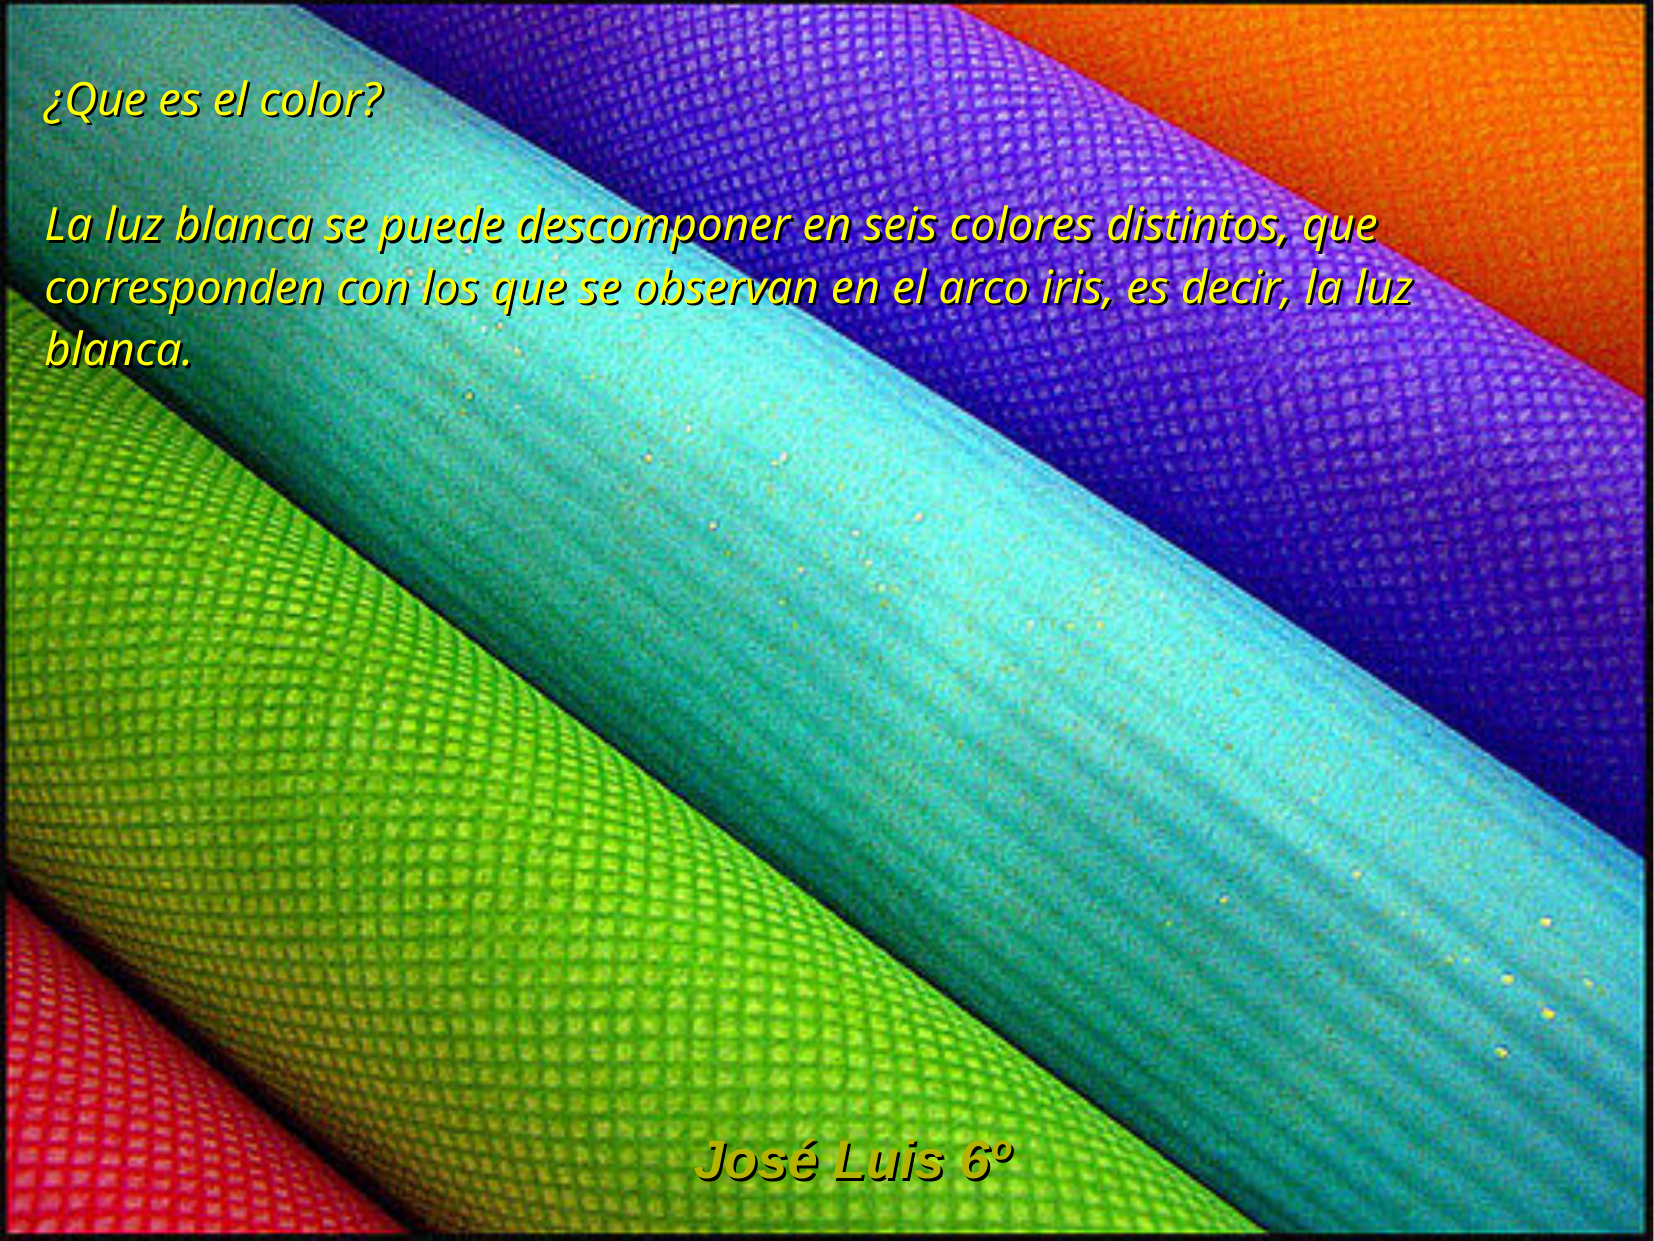

¿Que es el color?
La luz blanca se puede descomponer en seis colores distintos, que corresponden con los que se observan en el arco iris, es decir, la luz blanca.
José Luis 6º